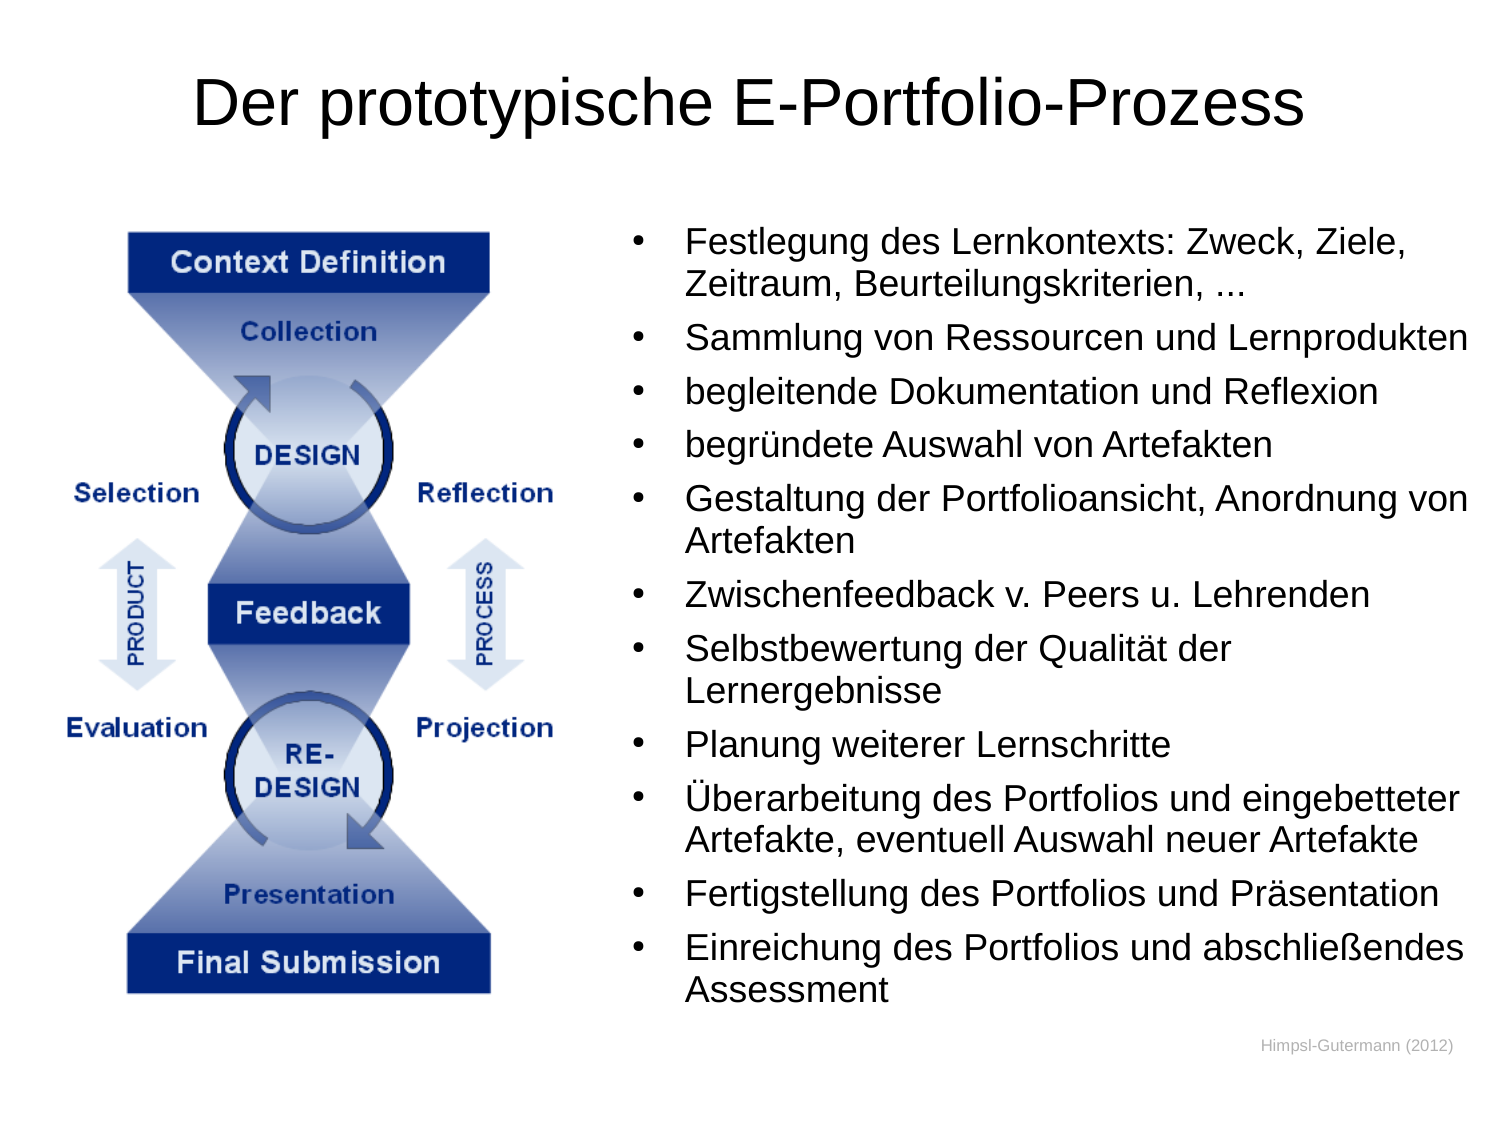

# Der prototypische E-Portfolio-Prozess
Festlegung des Lernkontexts: Zweck, Ziele, Zeitraum, Beurteilungskriterien, ...
Sammlung von Ressourcen und Lernprodukten
begleitende Dokumentation und Reflexion
begründete Auswahl von Artefakten
Gestaltung der Portfolioansicht, Anordnung von Artefakten
Zwischenfeedback v. Peers u. Lehrenden
Selbstbewertung der Qualität der Lernergebnisse
Planung weiterer Lernschritte
Überarbeitung des Portfolios und eingebetteter Artefakte, eventuell Auswahl neuer Artefakte
Fertigstellung des Portfolios und Präsentation
Einreichung des Portfolios und abschließendes Assessment
Himpsl-Gutermann (2012)